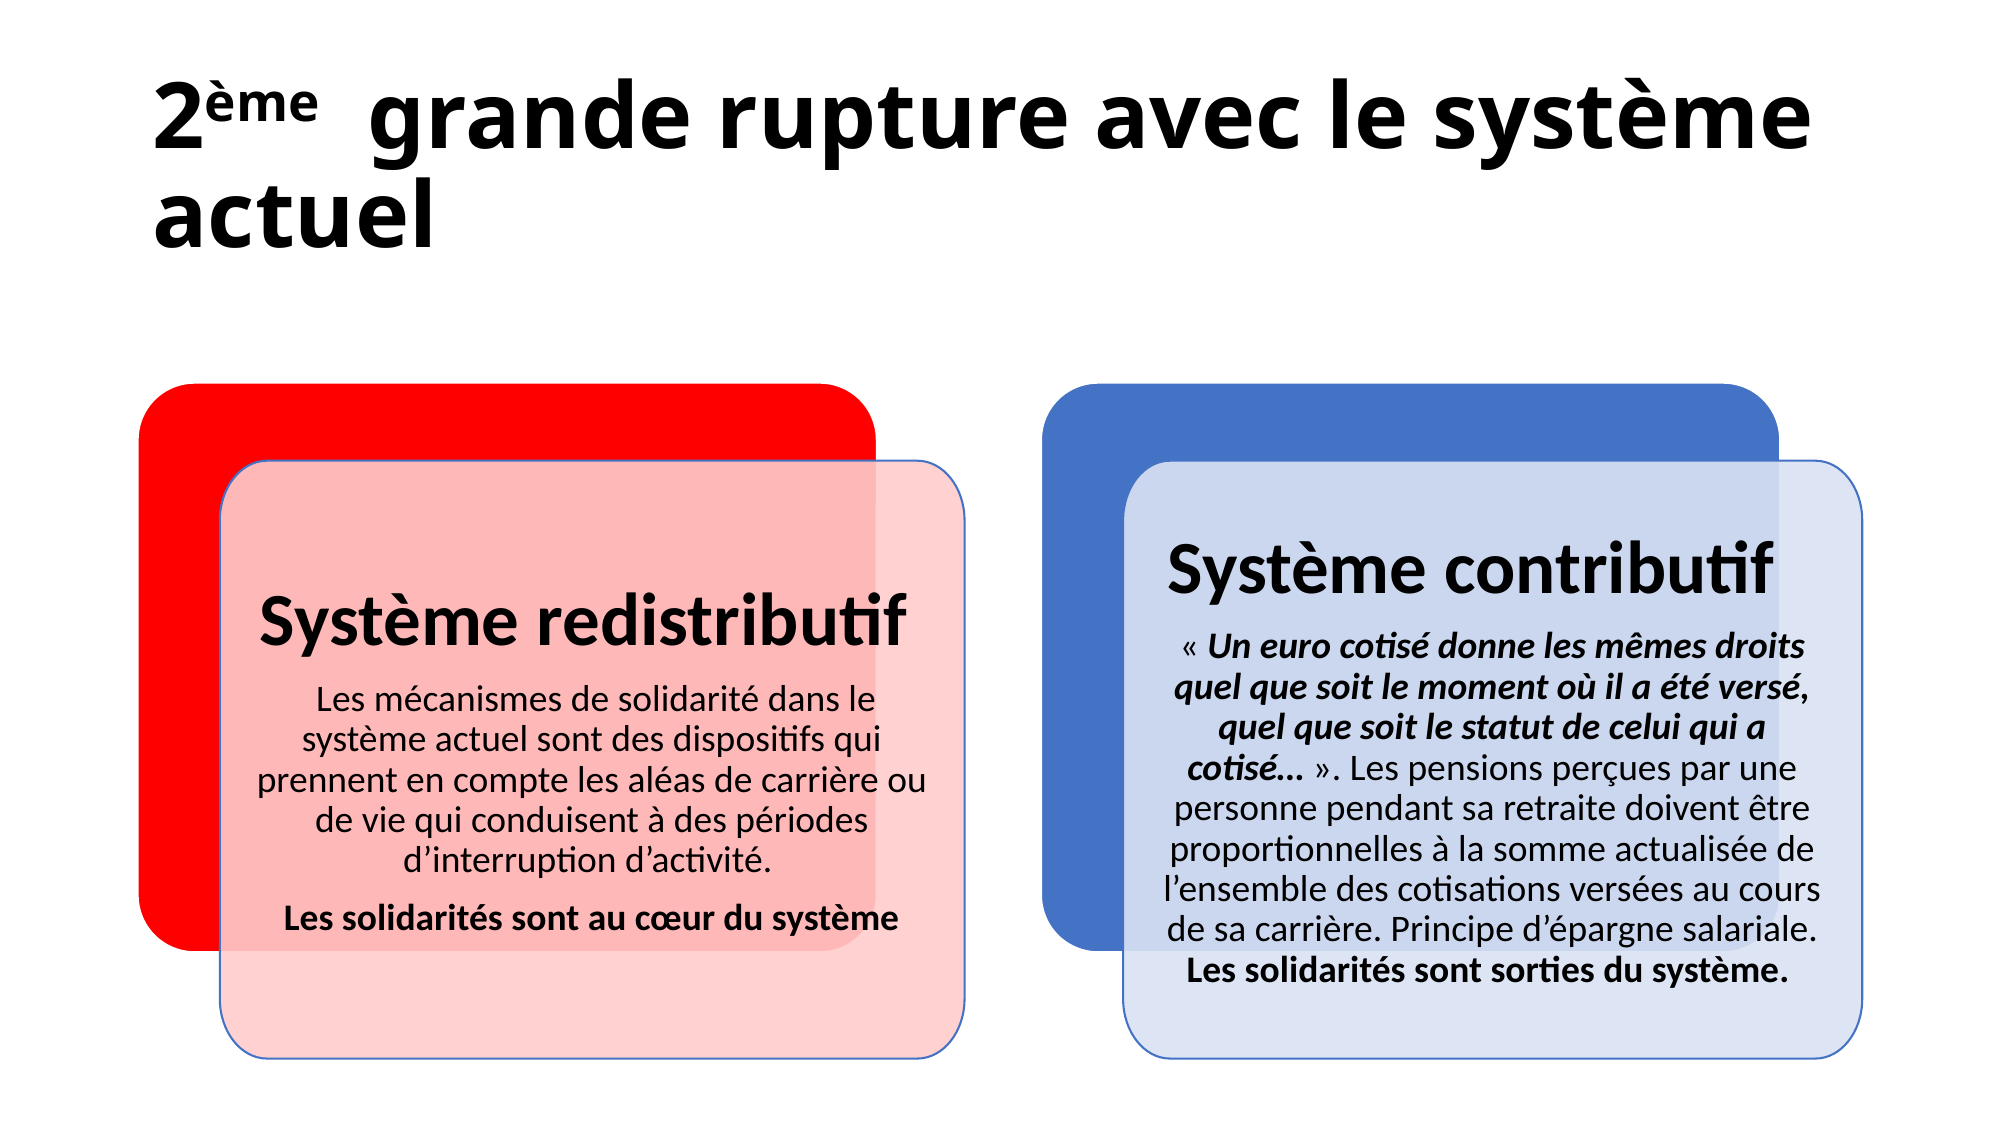

# 2ème grande rupture avec le système actuel
Système redistributif
 Les mécanismes de solidarité dans le système actuel sont des dispositifs qui prennent en compte les aléas de carrière ou de vie qui conduisent à des périodes d’interruption d’activité.
Les solidarités sont au cœur du système
Système contributif
« Un euro cotisé donne les mêmes droits quel que soit le moment où il a été versé, quel que soit le statut de celui qui a cotisé… ». Les pensions perçues par une personne pendant sa retraite doivent être proportionnelles à la somme actualisée de l’ensemble des cotisations versées au cours de sa carrière. Principe d’épargne salariale. Les solidarités sont sorties du système.